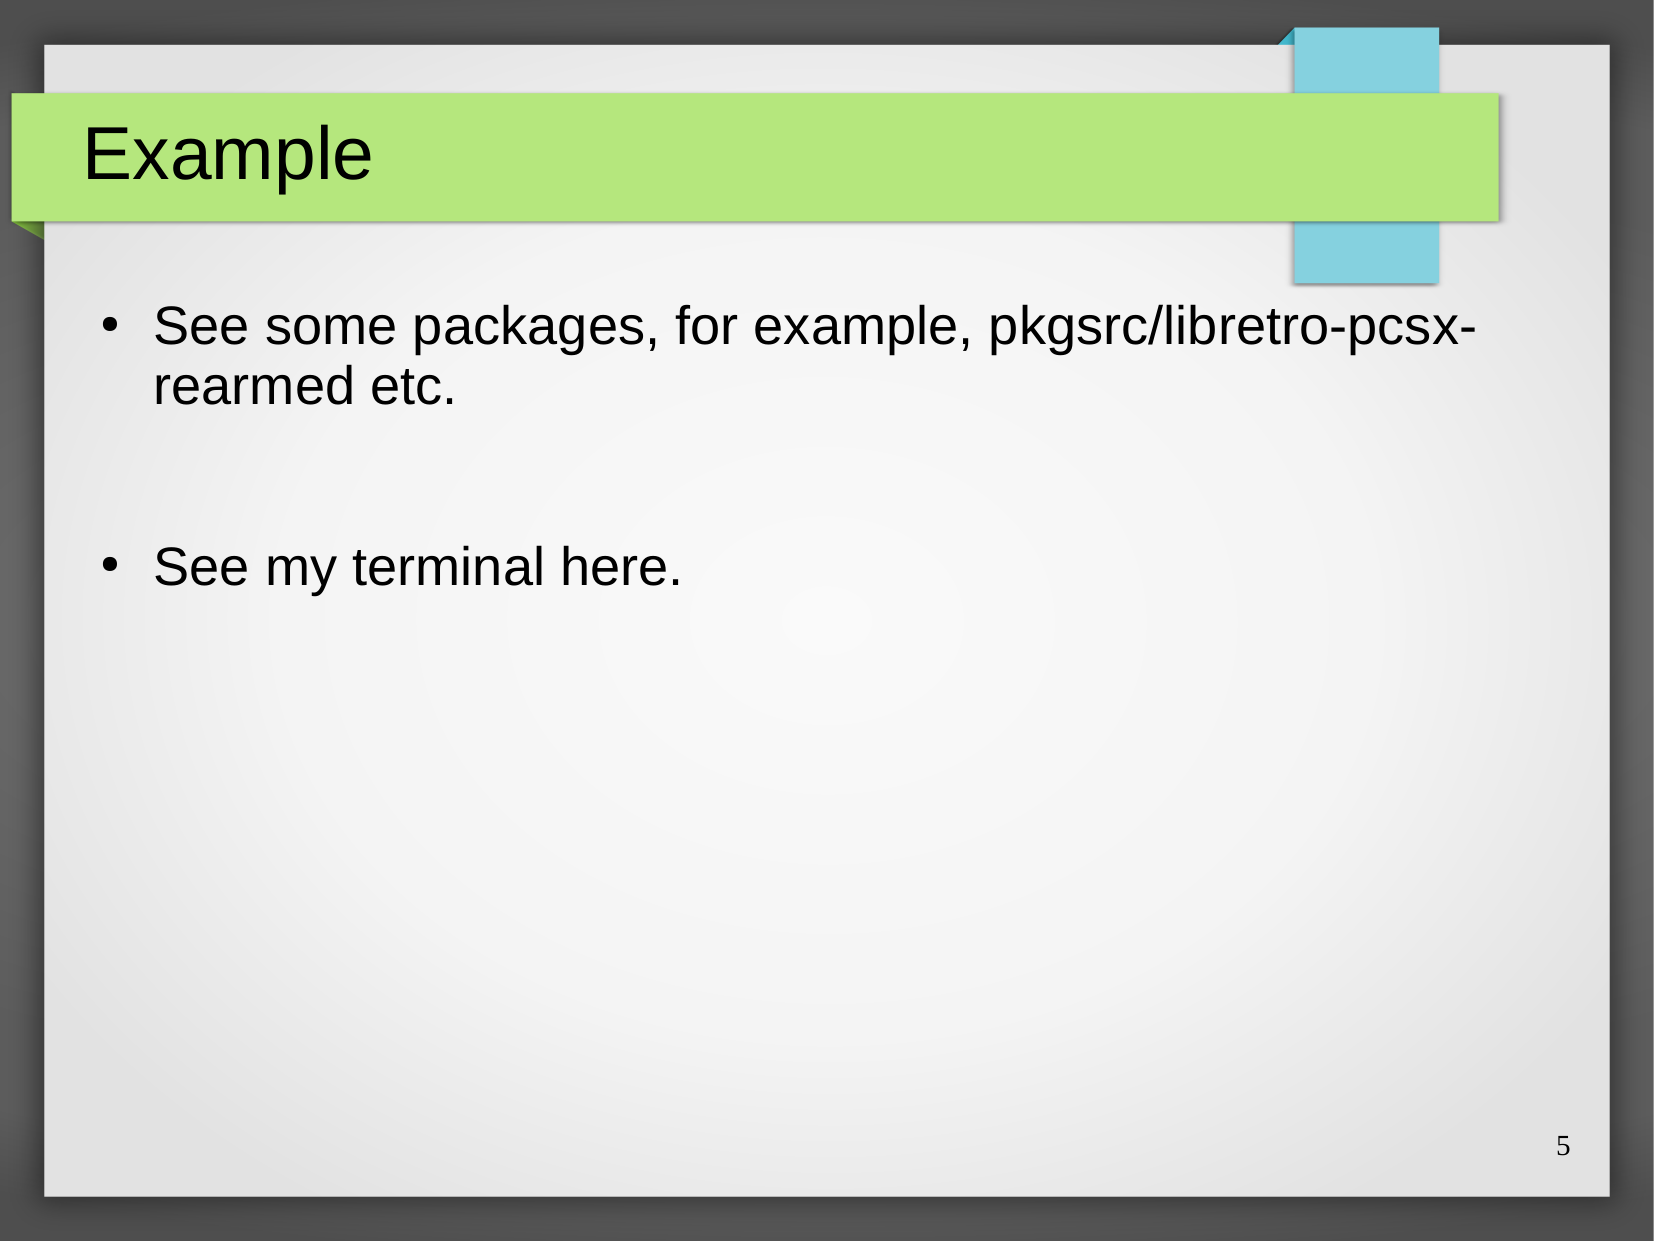

# Example
See some packages, for example, pkgsrc/libretro-pcsx-rearmed etc.
See my terminal here.
5